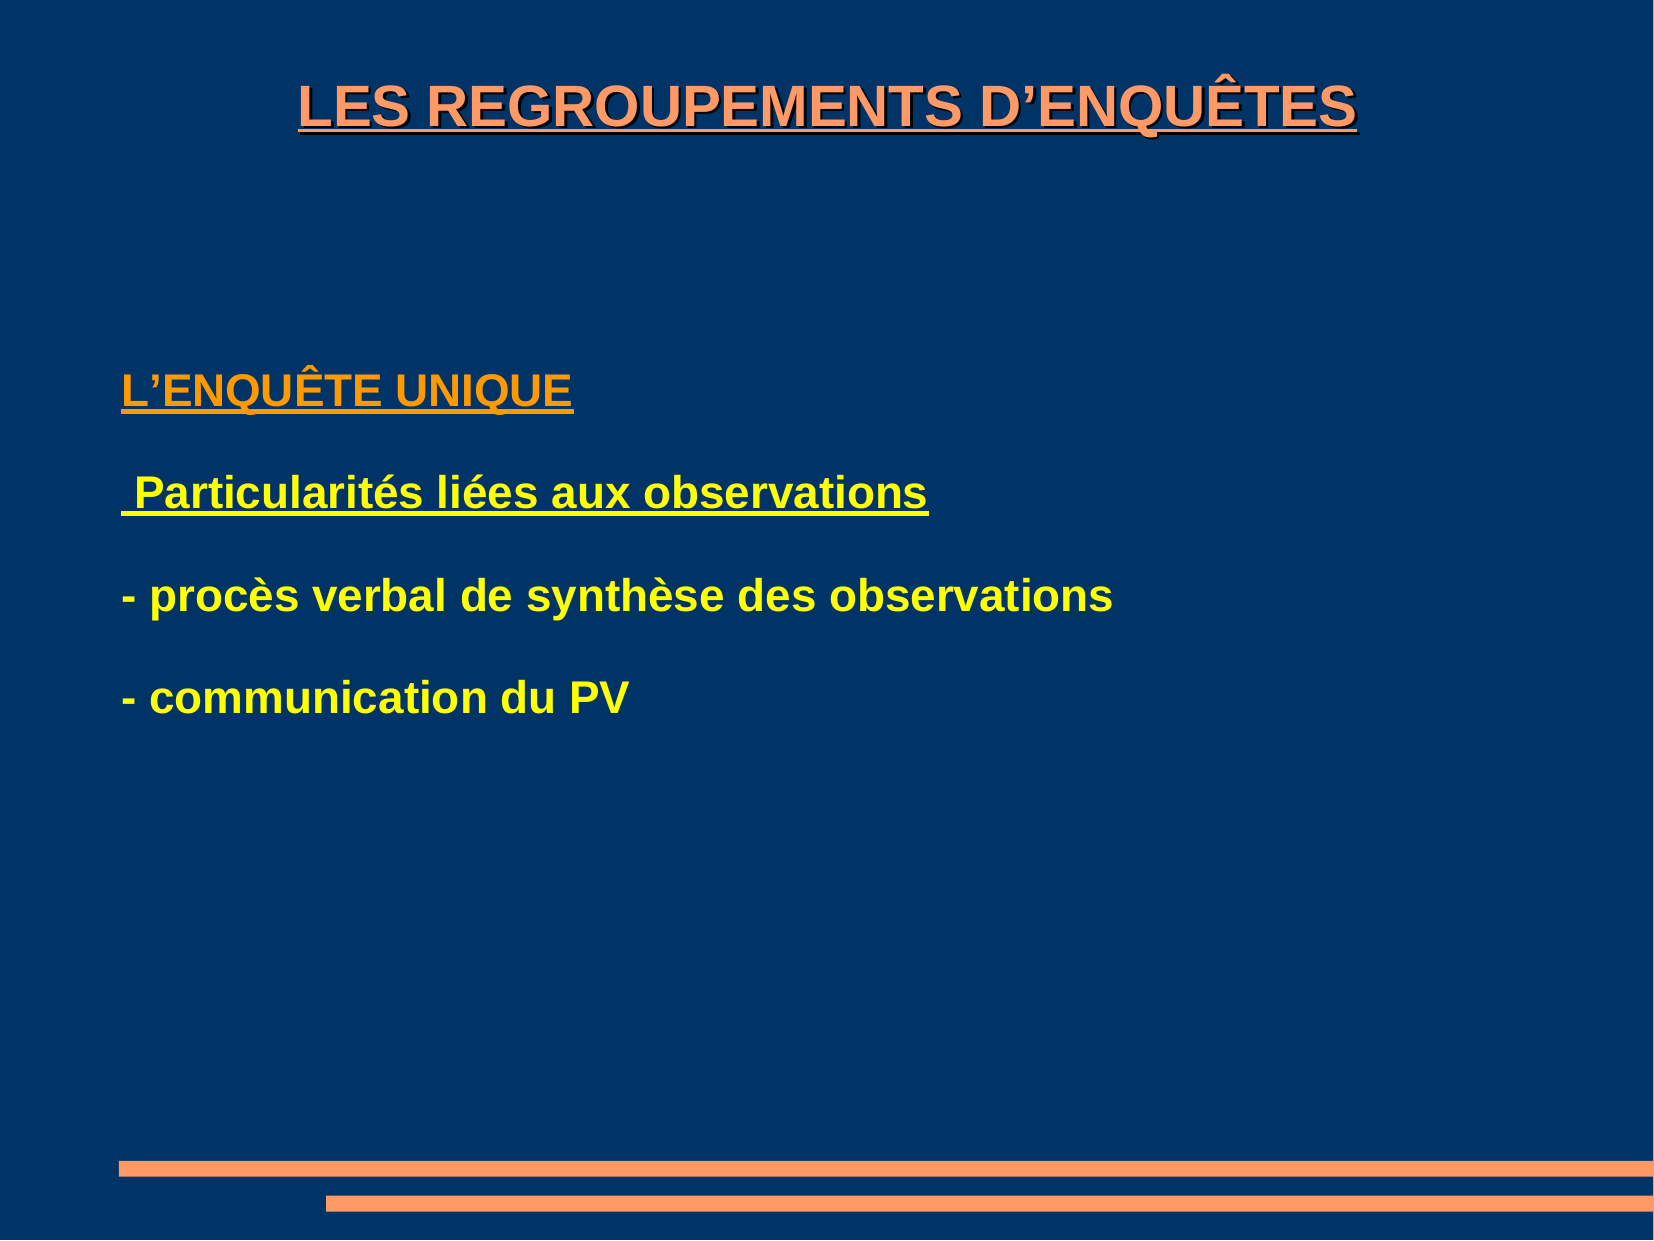

# LES REGROUPEMENTS D’ENQUÊTES
L’ENQUÊTE UNIQUE
 Particularités liées aux observations
- procès verbal de synthèse des observations
- communication du PV